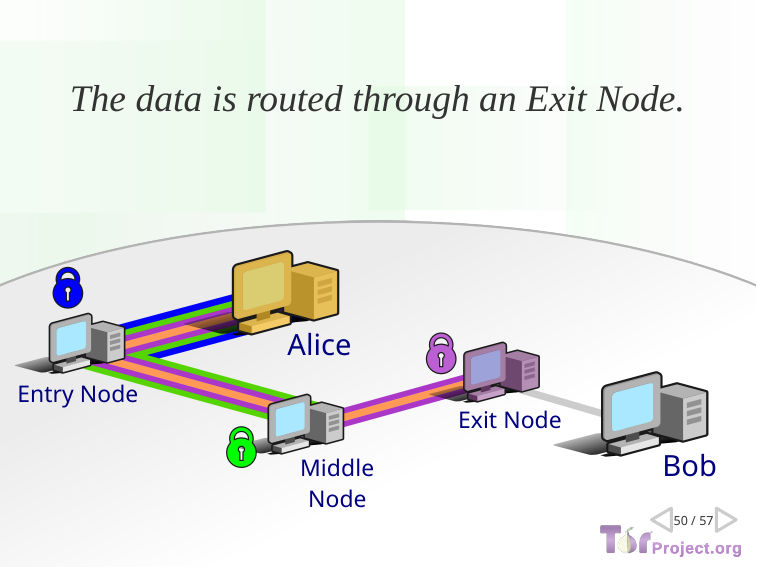

The data is routed through an Exit Node.
Alice
Entry Node
Exit Node
Bob
Middle Node